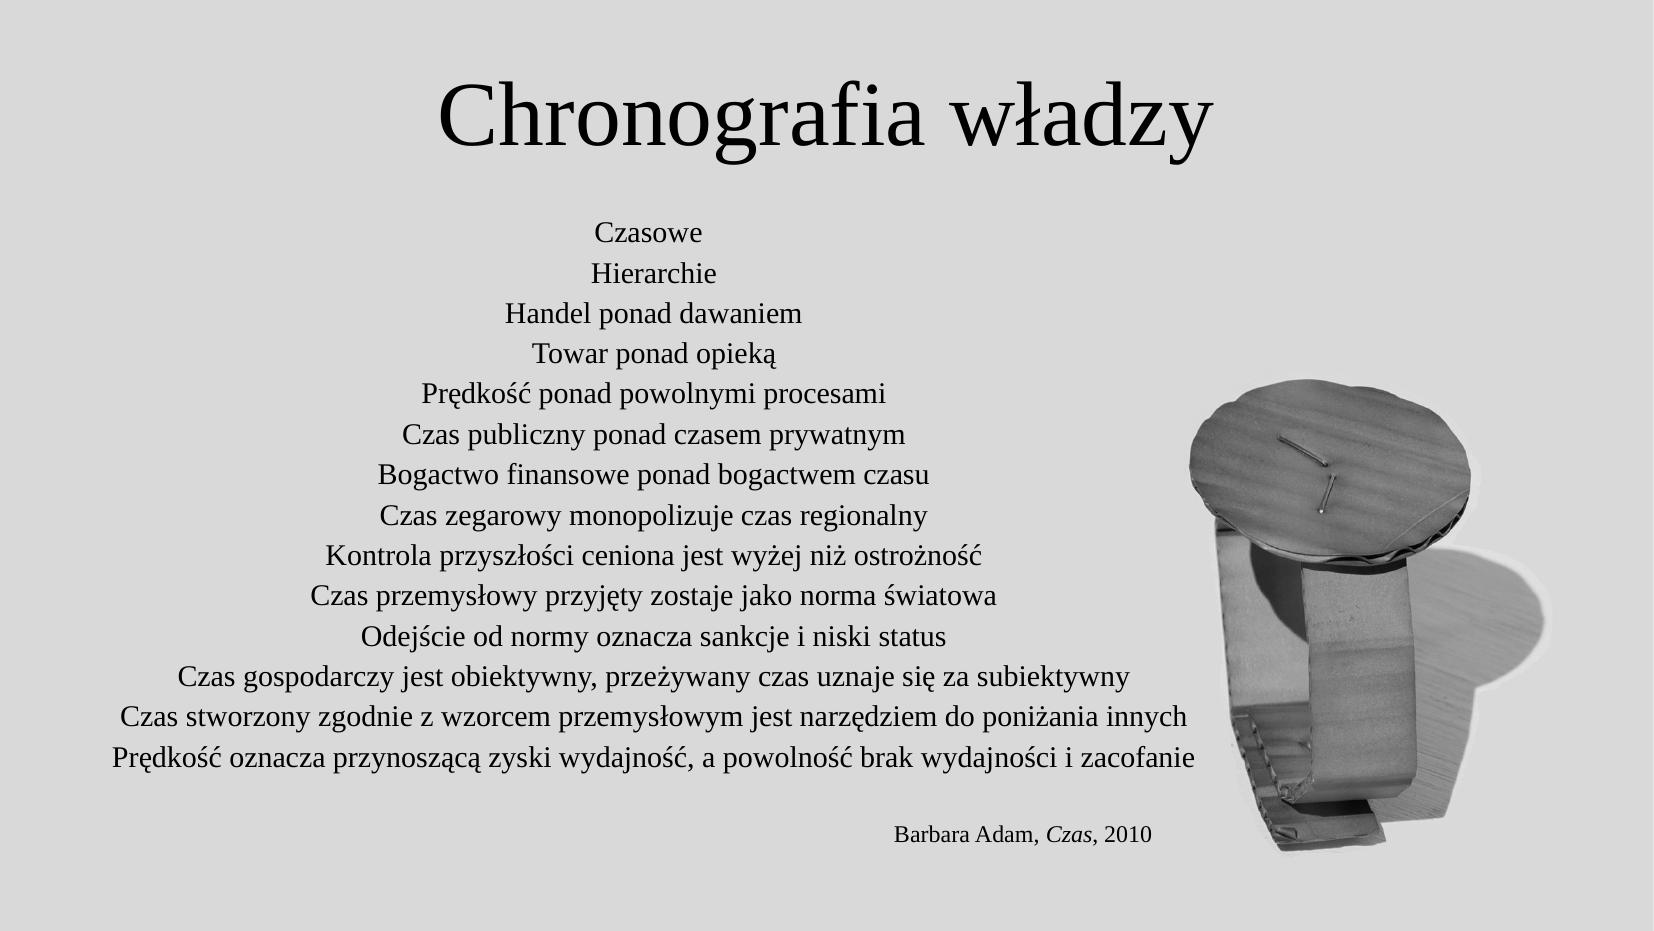

# Chronografia władzy
 Czasowe
Hierarchie
Handel ponad dawaniem
Towar ponad opieką
Prędkość ponad powolnymi procesami
Czas publiczny ponad czasem prywatnym
Bogactwo finansowe ponad bogactwem czasu
Czas zegarowy monopolizuje czas regionalny
Kontrola przyszłości ceniona jest wyżej niż ostrożność
Czas przemysłowy przyjęty zostaje jako norma światowa
Odejście od normy oznacza sankcje i niski status
Czas gospodarczy jest obiektywny, przeżywany czas uznaje się za subiektywny
Czas stworzony zgodnie z wzorcem przemysłowym jest narzędziem do poniżania innych
Prędkość oznacza przynoszącą zyski wydajność, a powolność brak wydajności i zacofanie
 Barbara Adam, Czas, 2010